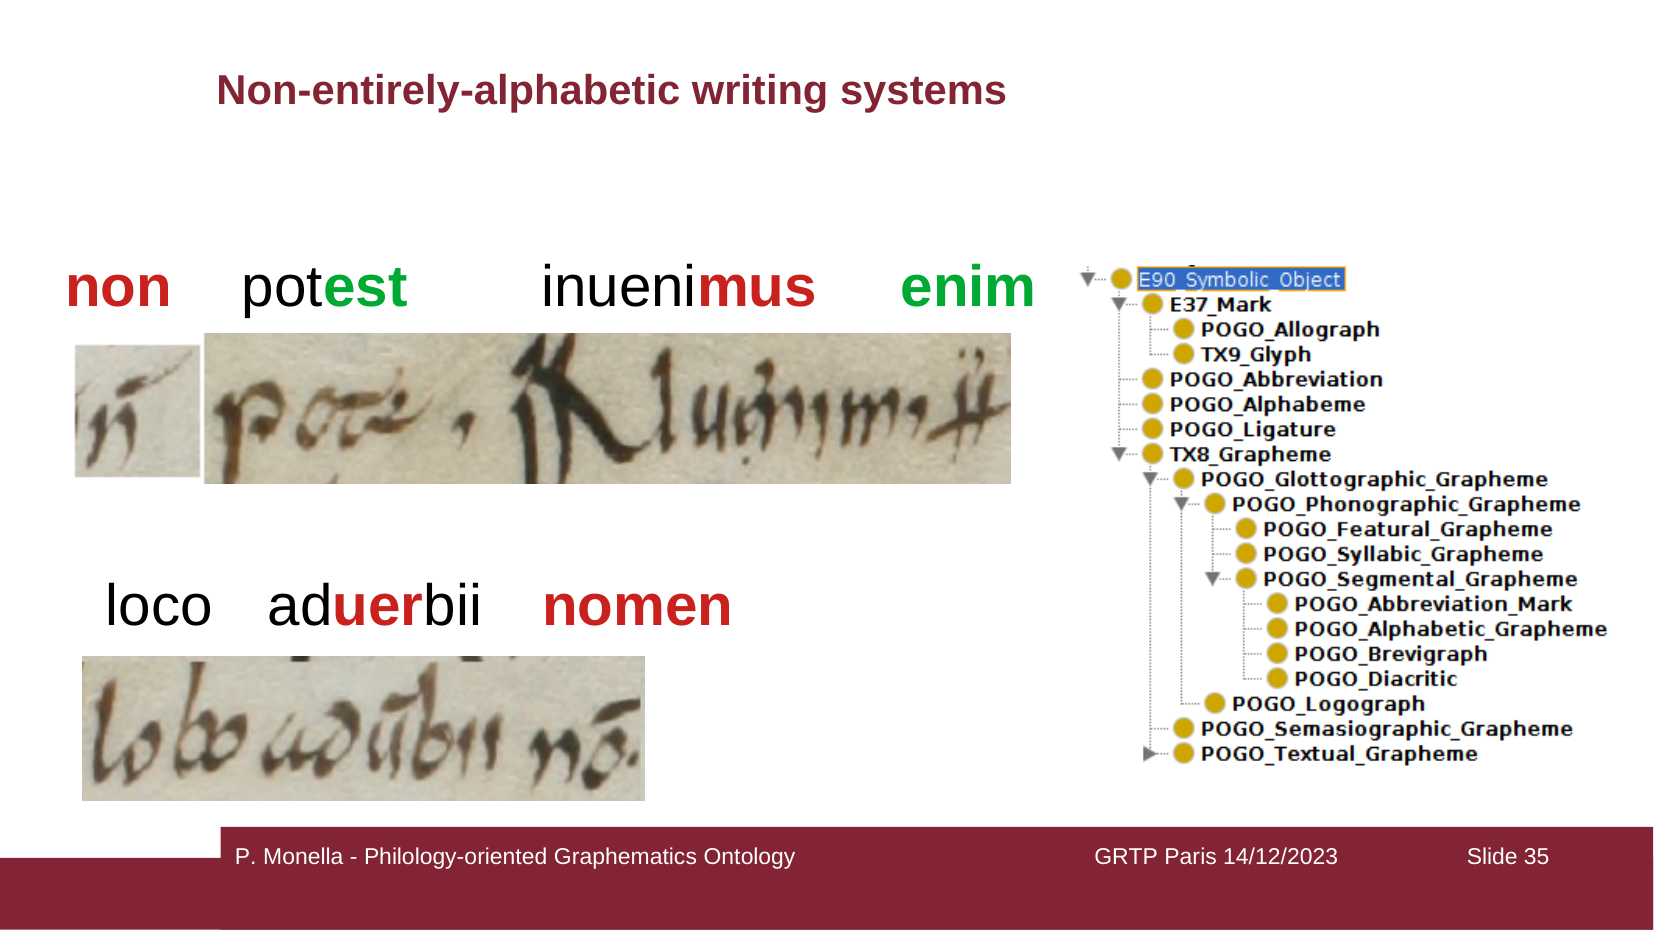

# Non-entirely-alphabetic writing systems
non
potest
inuenimus
enim
loco
aduerbii
nomen
P. Monella - Philology-oriented Graphematics Ontology
35